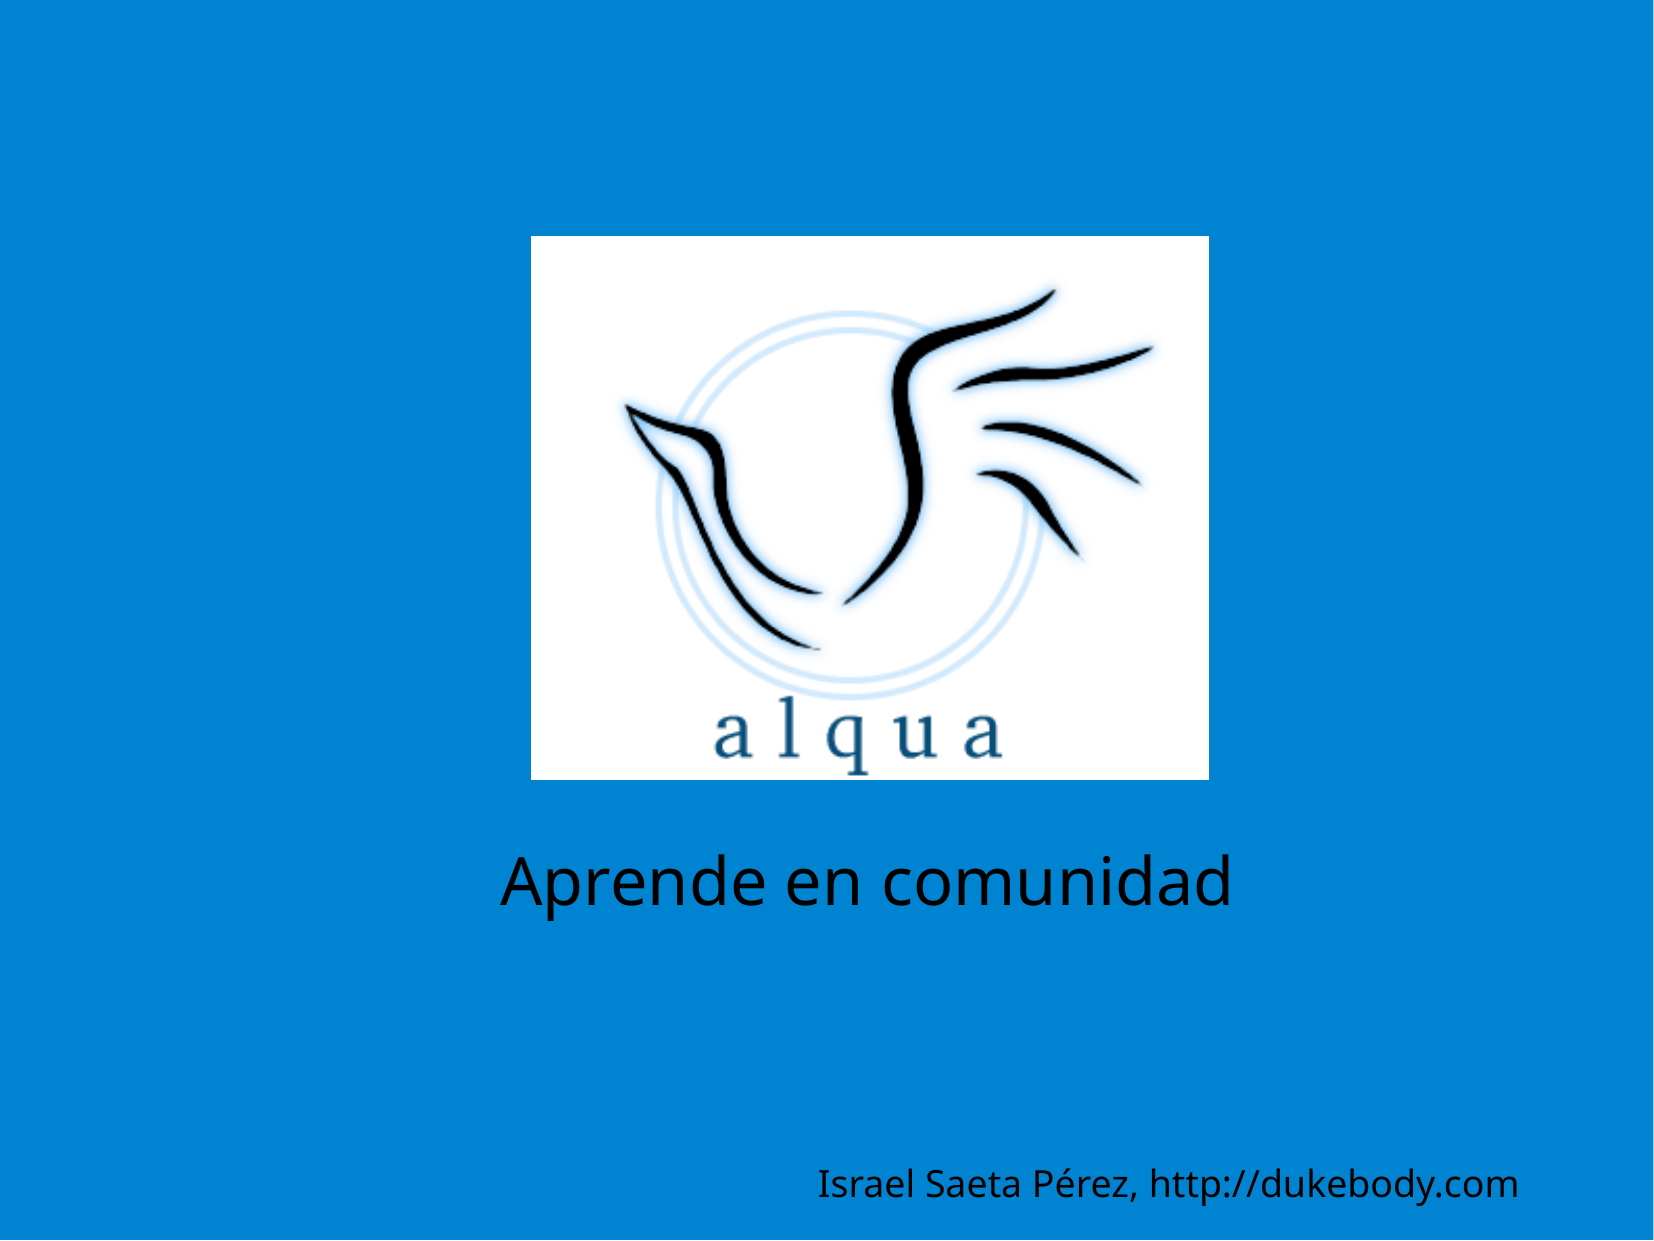

Aprende en comunidad
Israel Saeta Pérez, http://dukebody.com